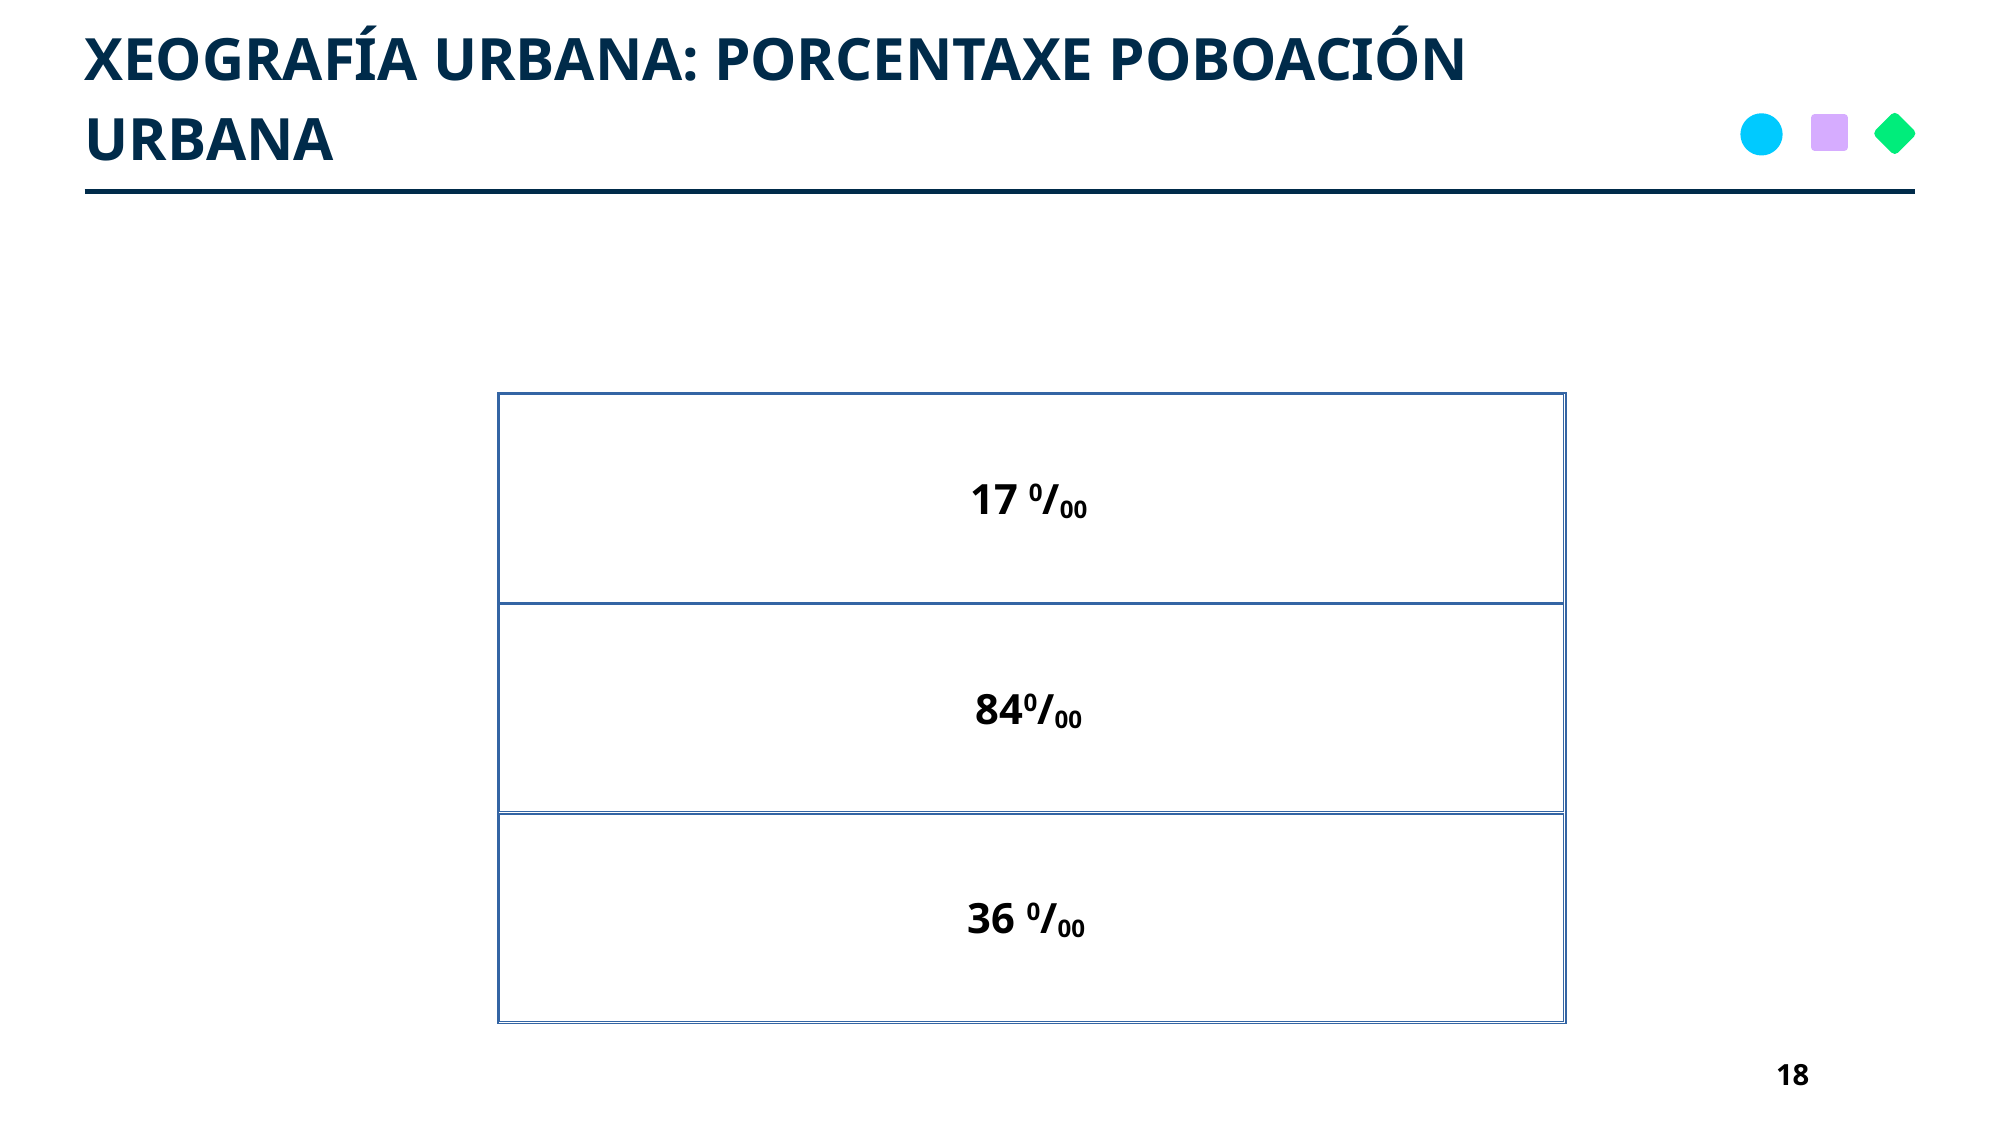

# XEOGRAFÍA URBANA: PORCENTAXE POBOACIÓN URBANA
| 17 0/00 |
| --- |
| 840/00 |
| 36 0/00 |